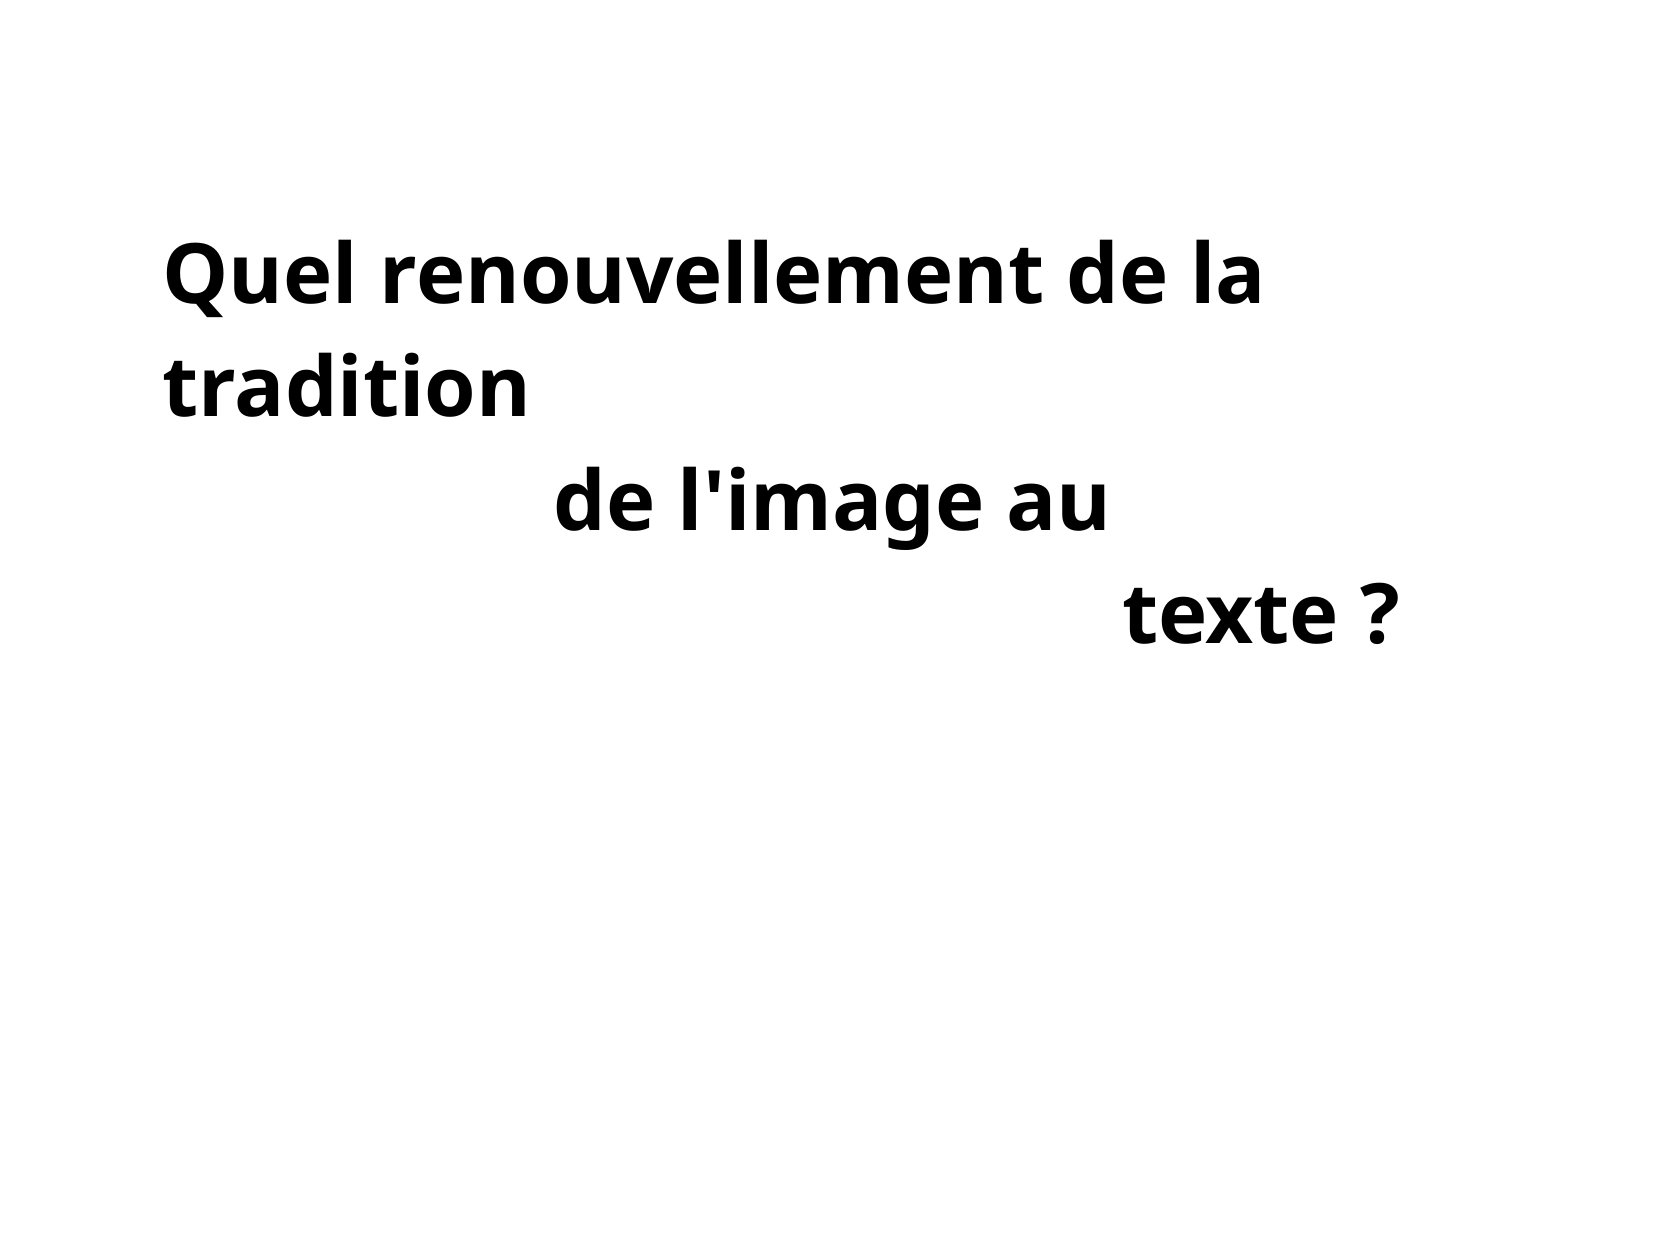

Quel renouvellement de la tradition
 de l'image au 															 	texte ?